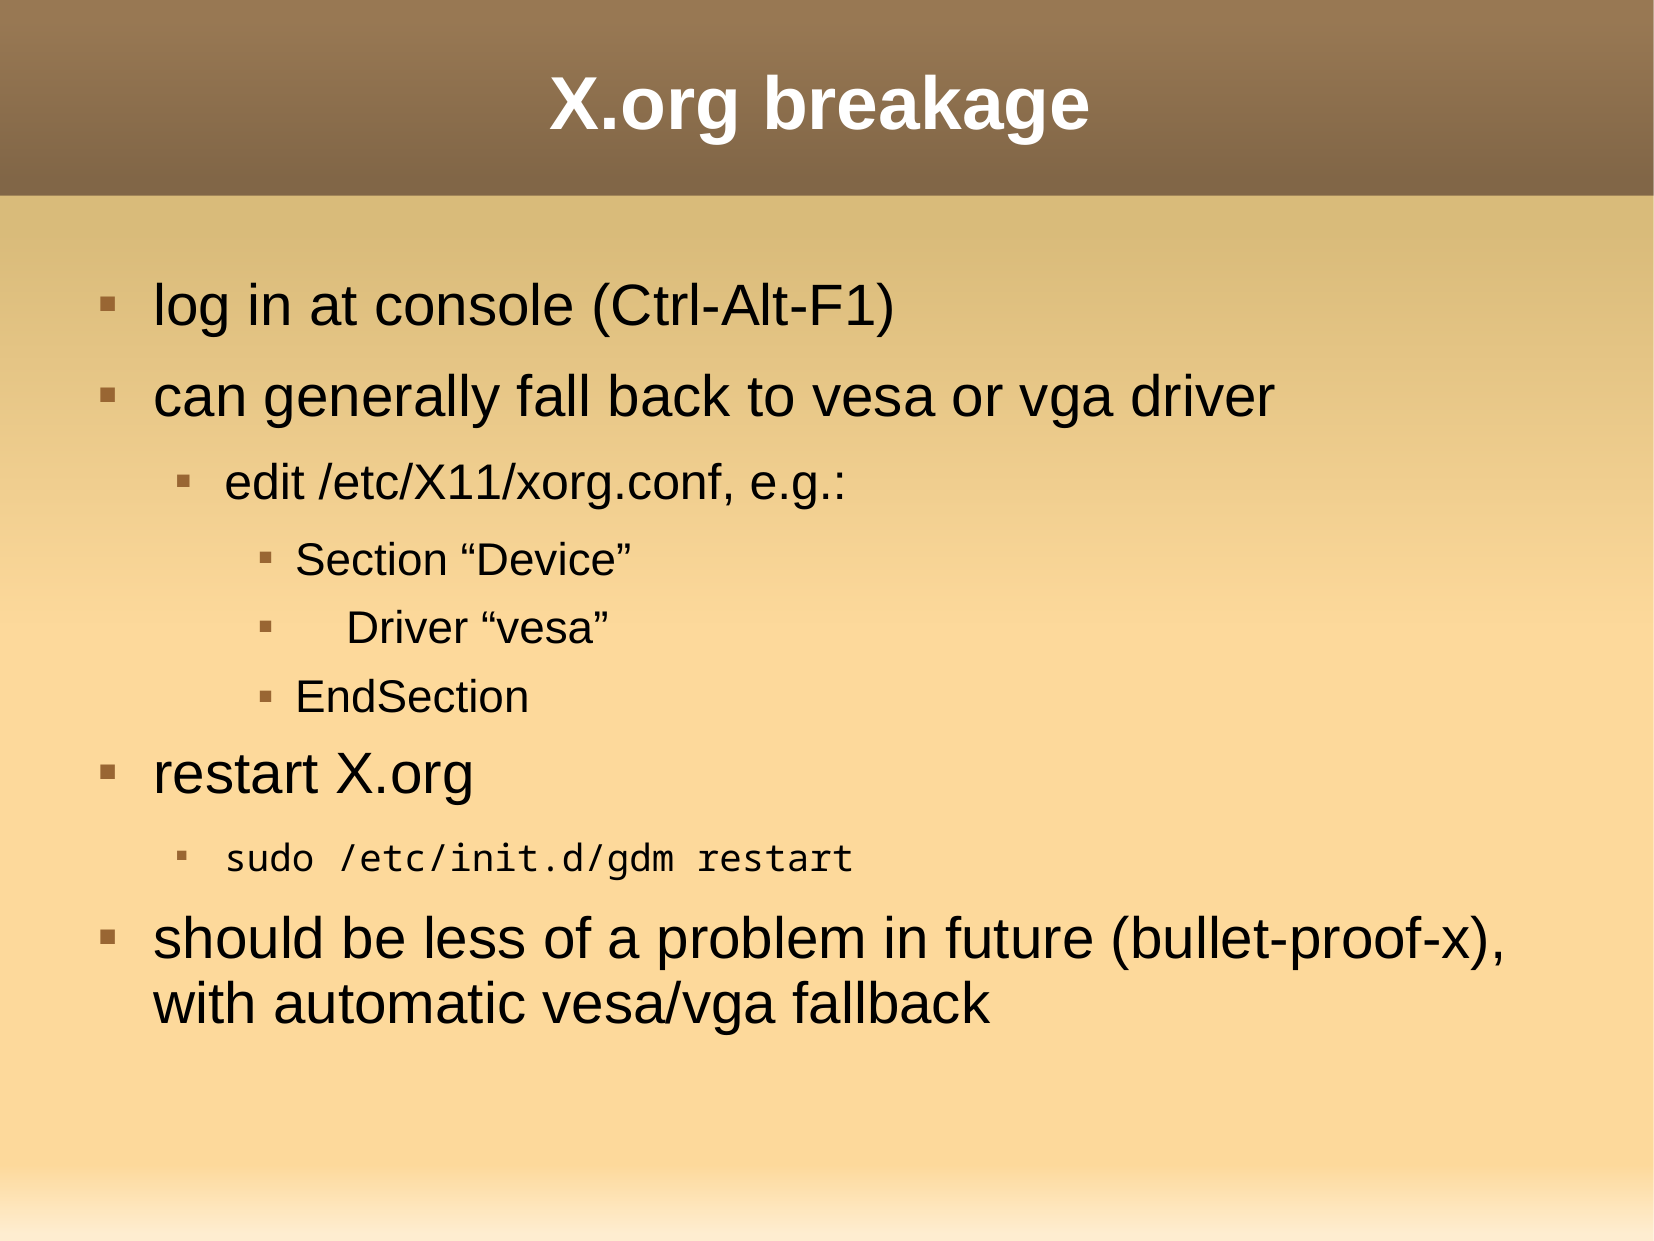

# X.org breakage
log in at console (Ctrl-Alt-F1)
can generally fall back to vesa or vga driver
edit /etc/X11/xorg.conf, e.g.:
Section “Device”
 Driver “vesa”
EndSection
restart X.org
sudo /etc/init.d/gdm restart
should be less of a problem in future (bullet-proof-x), with automatic vesa/vga fallback